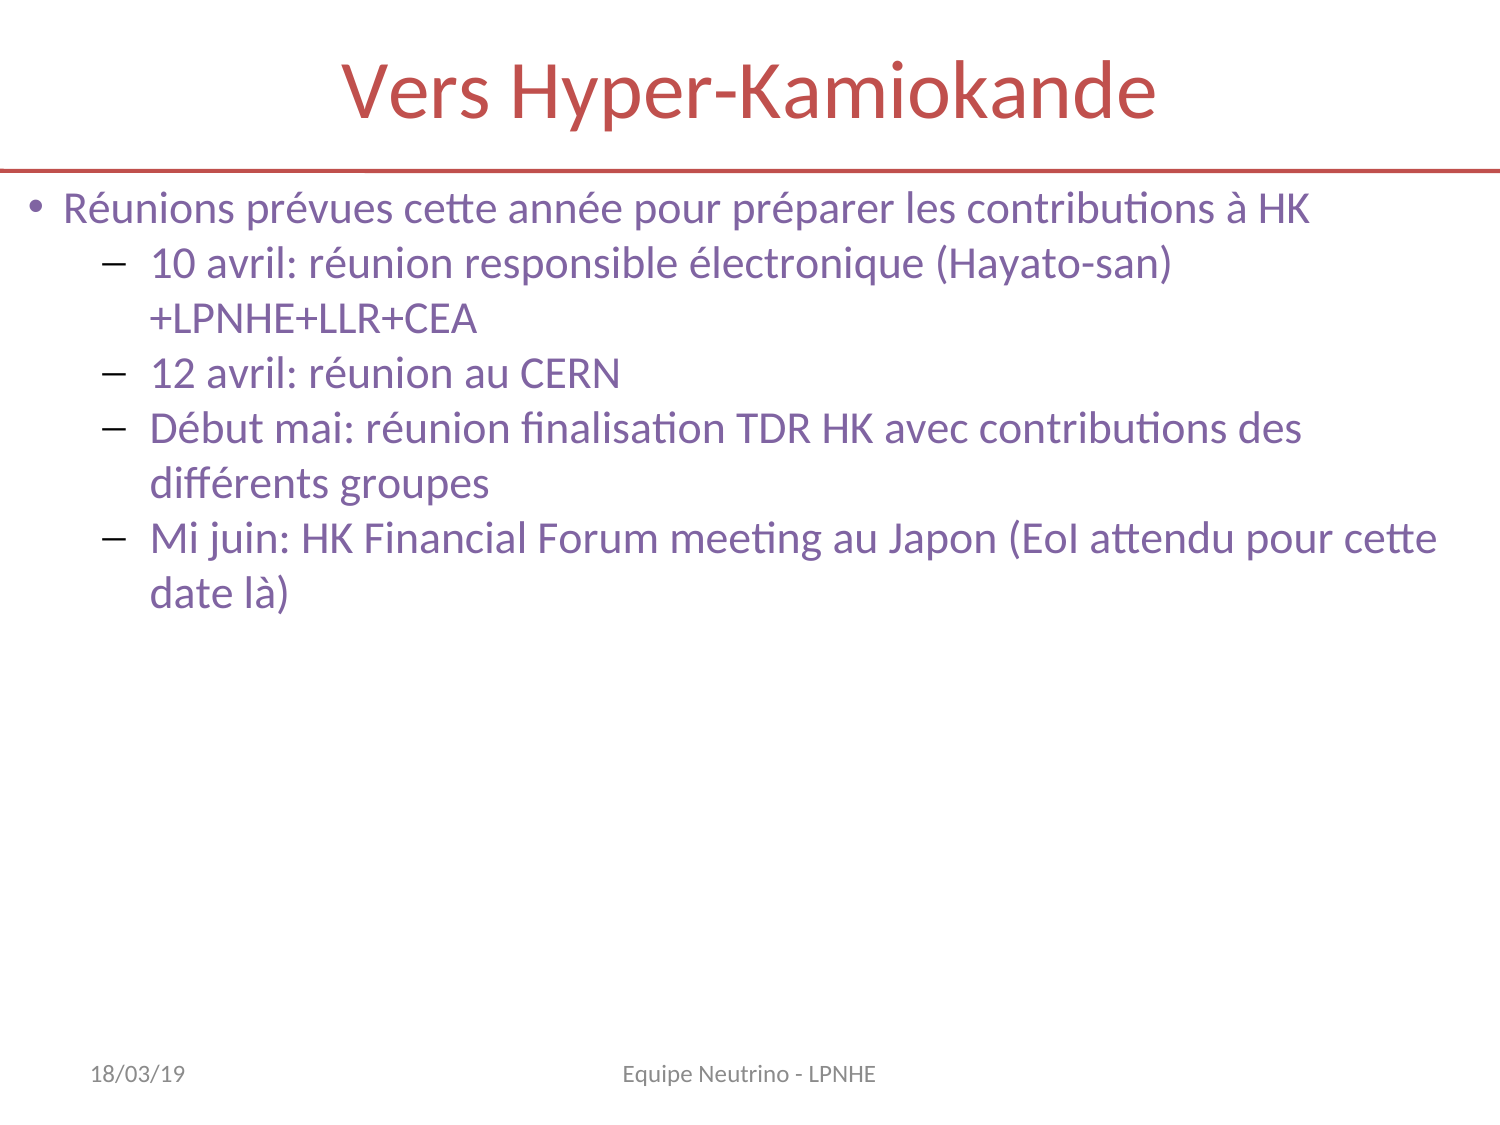

Vers Hyper-Kamiokande
Réunions prévues cette année pour préparer les contributions à HK
10 avril: réunion responsible électronique (Hayato-san)+LPNHE+LLR+CEA
12 avril: réunion au CERN
Début mai: réunion finalisation TDR HK avec contributions des différents groupes
Mi juin: HK Financial Forum meeting au Japon (EoI attendu pour cette date là)
18/03/19
Equipe Neutrino - LPNHE